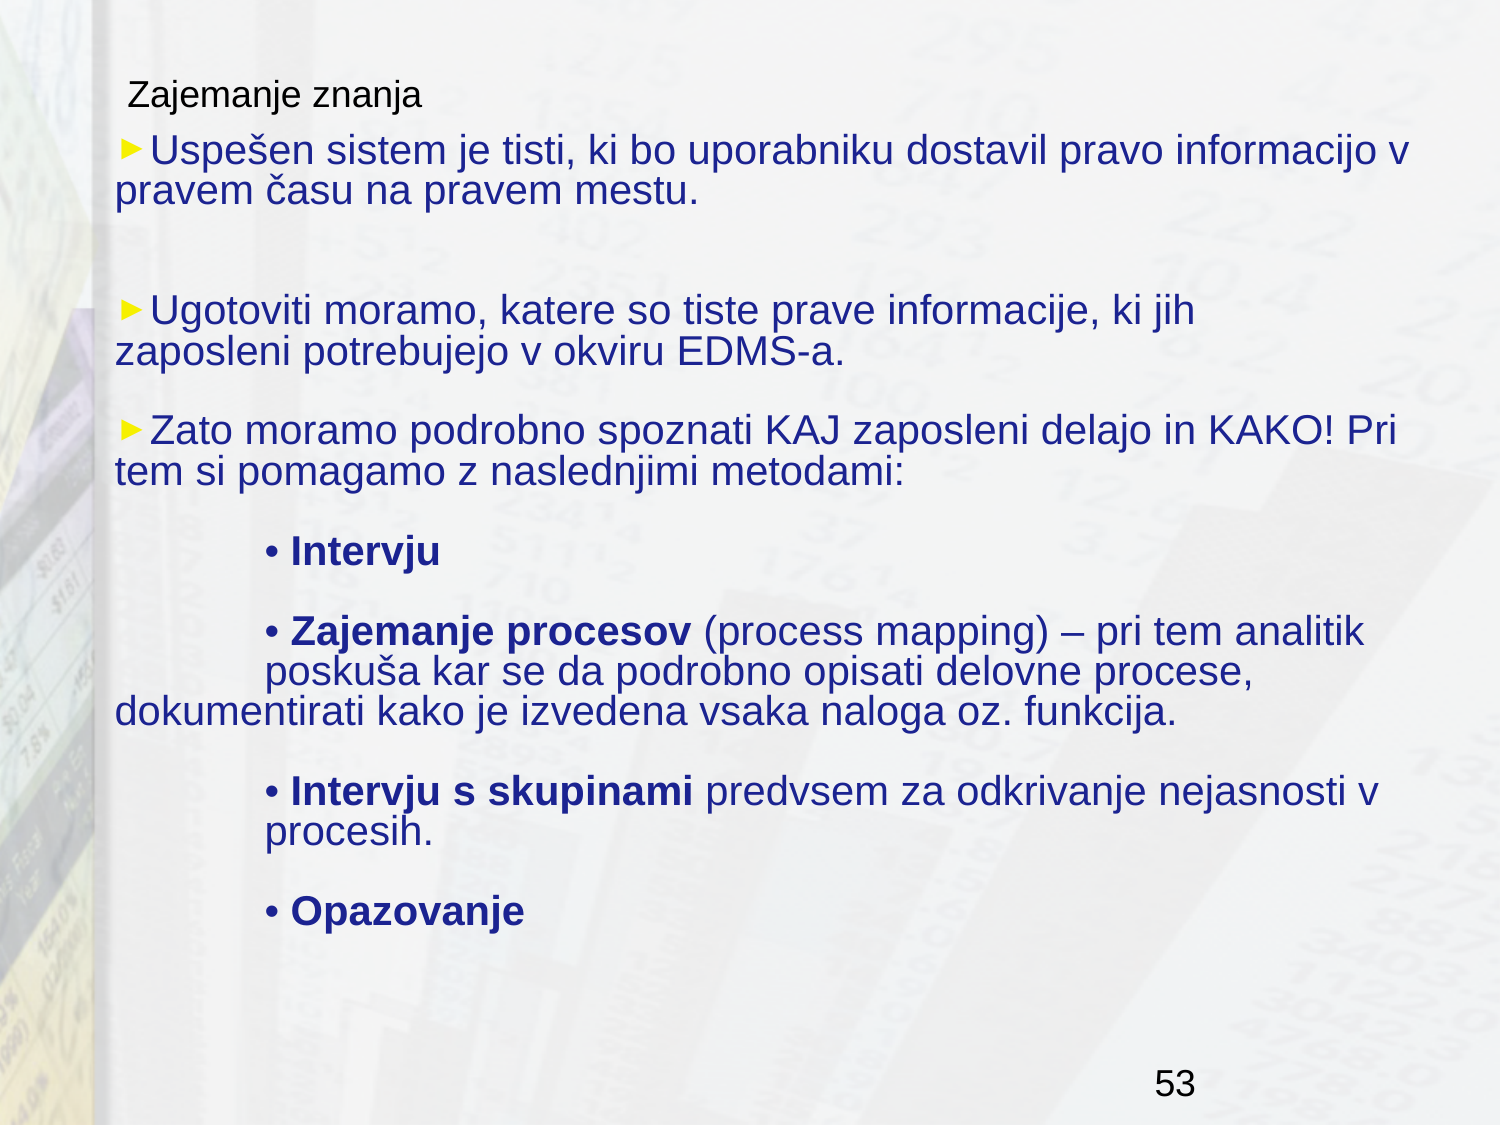

Zajemanje znanja
# Uspešen sistem je tisti, ki bo uporabniku dostavil pravo informacijo v pravem času na pravem mestu.
Ugotoviti moramo, katere so tiste prave informacije, ki jih
zaposleni potrebujejo v okviru EDMS-a.
Zato moramo podrobno spoznati KAJ zaposleni delajo in KAKO! Pri tem si pomagamo z naslednjimi metodami:
	• Intervju
	• Zajemanje procesov (process mapping) – pri tem analitik 	poskuša kar se da podrobno opisati delovne procese, 	dokumentirati kako je izvedena vsaka naloga oz. funkcija.
	• Intervju s skupinami predvsem za odkrivanje nejasnosti v 	procesih.
	• Opazovanje
53